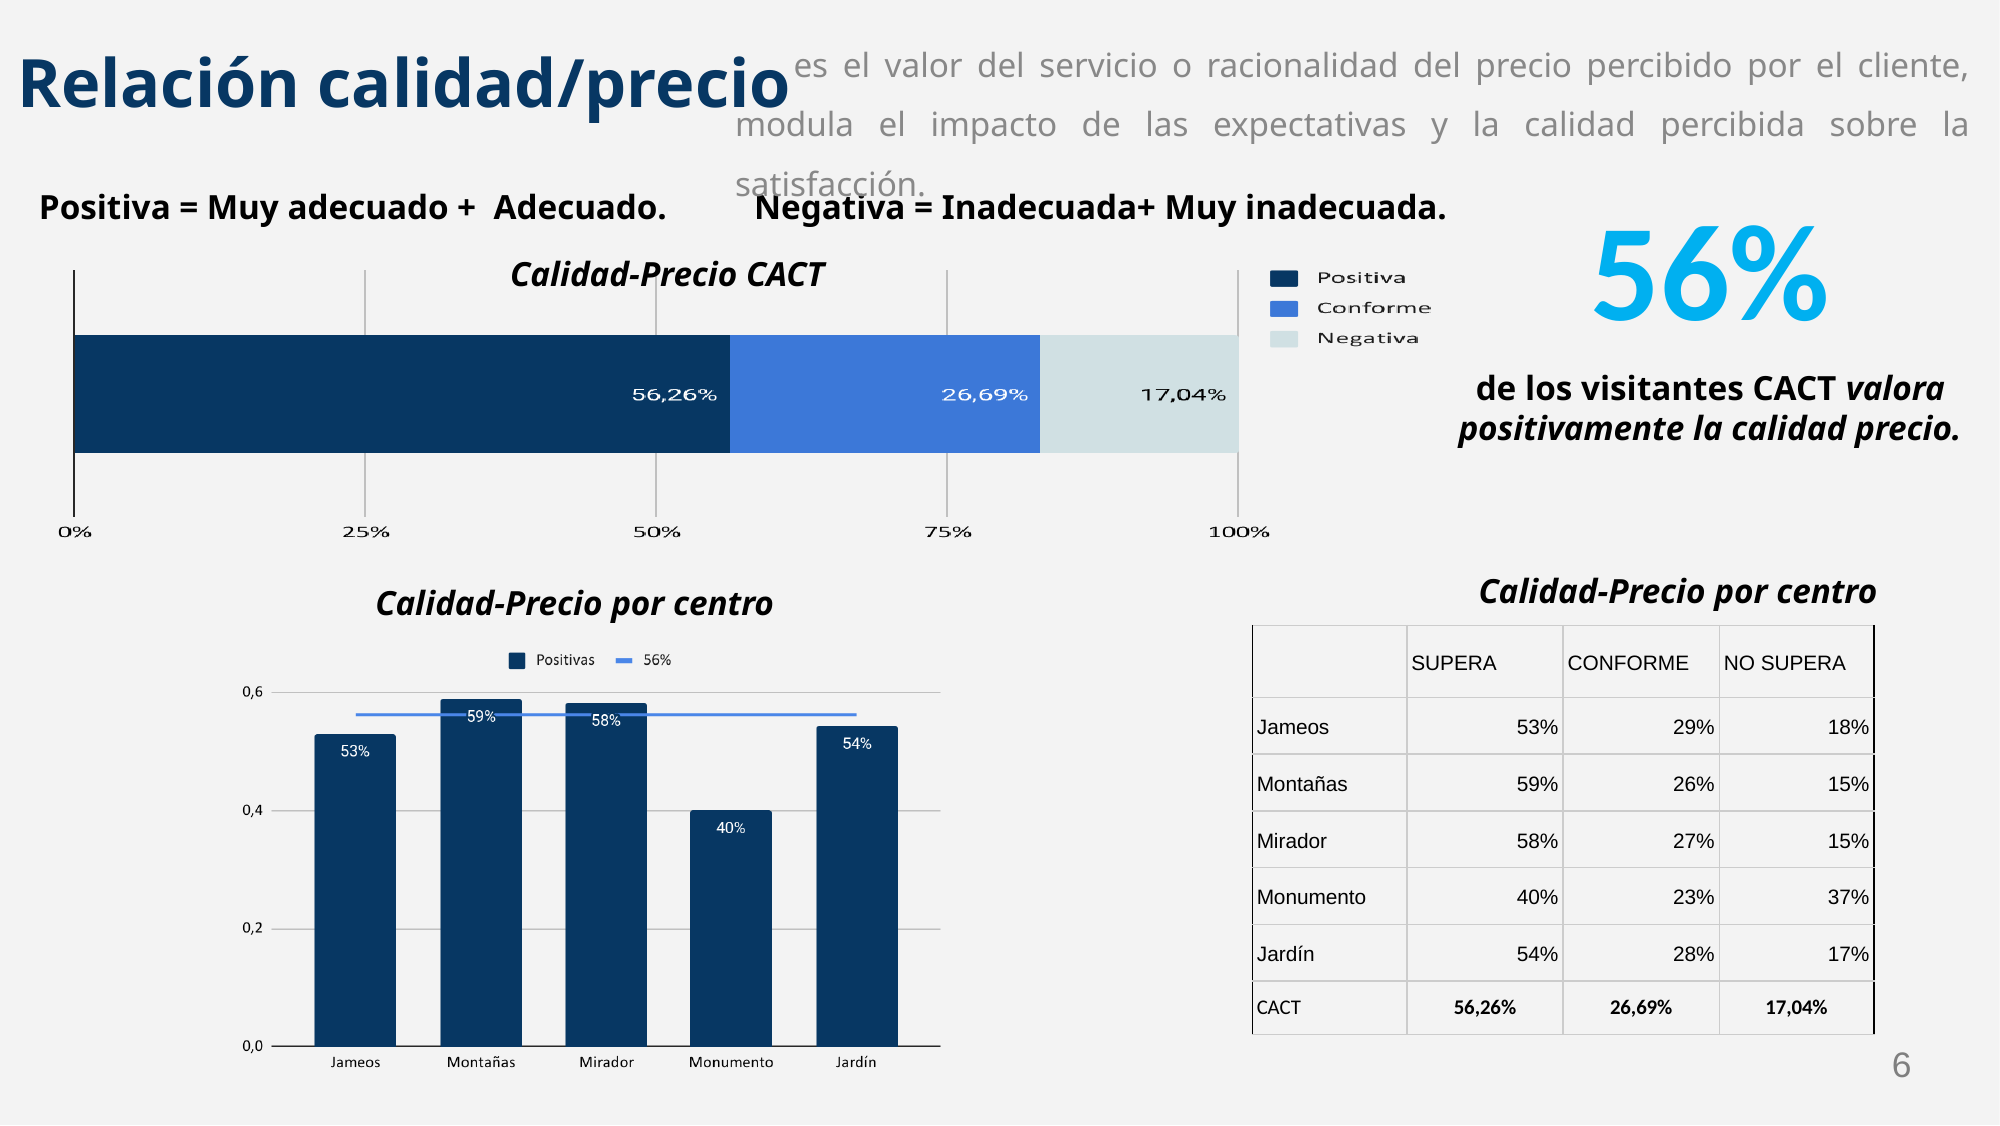

Relación calidad/precio
 es el valor del servicio o racionalidad del precio percibido por el cliente, modula el impacto de las expectativas y la calidad percibida sobre la satisfacción.
Positiva = Muy adecuado + Adecuado. Negativa = Inadecuada+ Muy inadecuada.
56%
de los visitantes CACT valora positivamente la calidad precio.
Calidad-Precio CACT
Calidad-Precio por centro
Calidad-Precio por centro
| | SUPERA | CONFORME | NO SUPERA |
| --- | --- | --- | --- |
| Jameos | 53% | 29% | 18% |
| Montañas | 59% | 26% | 15% |
| Mirador | 58% | 27% | 15% |
| Monumento | 40% | 23% | 37% |
| Jardín | 54% | 28% | 17% |
| CACT | 56,26% | 26,69% | 17,04% |